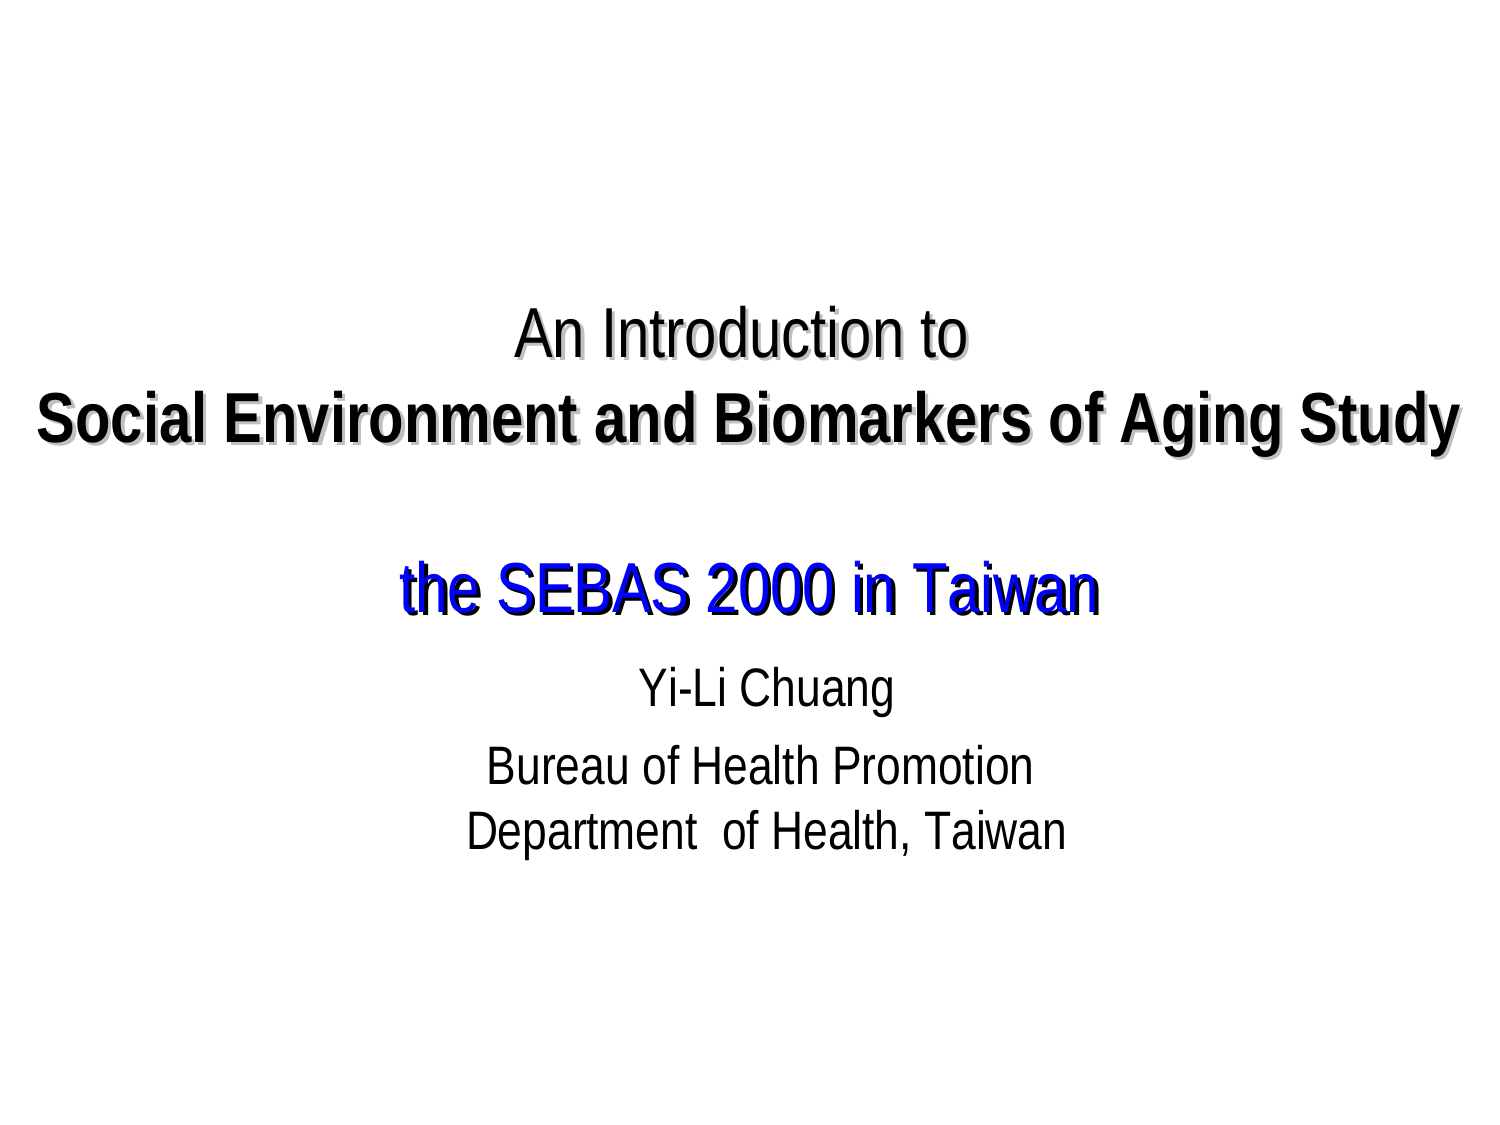

# An Introduction to Social Environment and Biomarkers of Aging Study the SEBAS 2000 in Taiwan
Yi-Li Chuang
Bureau of Health Promotion
Department of Health, Taiwan